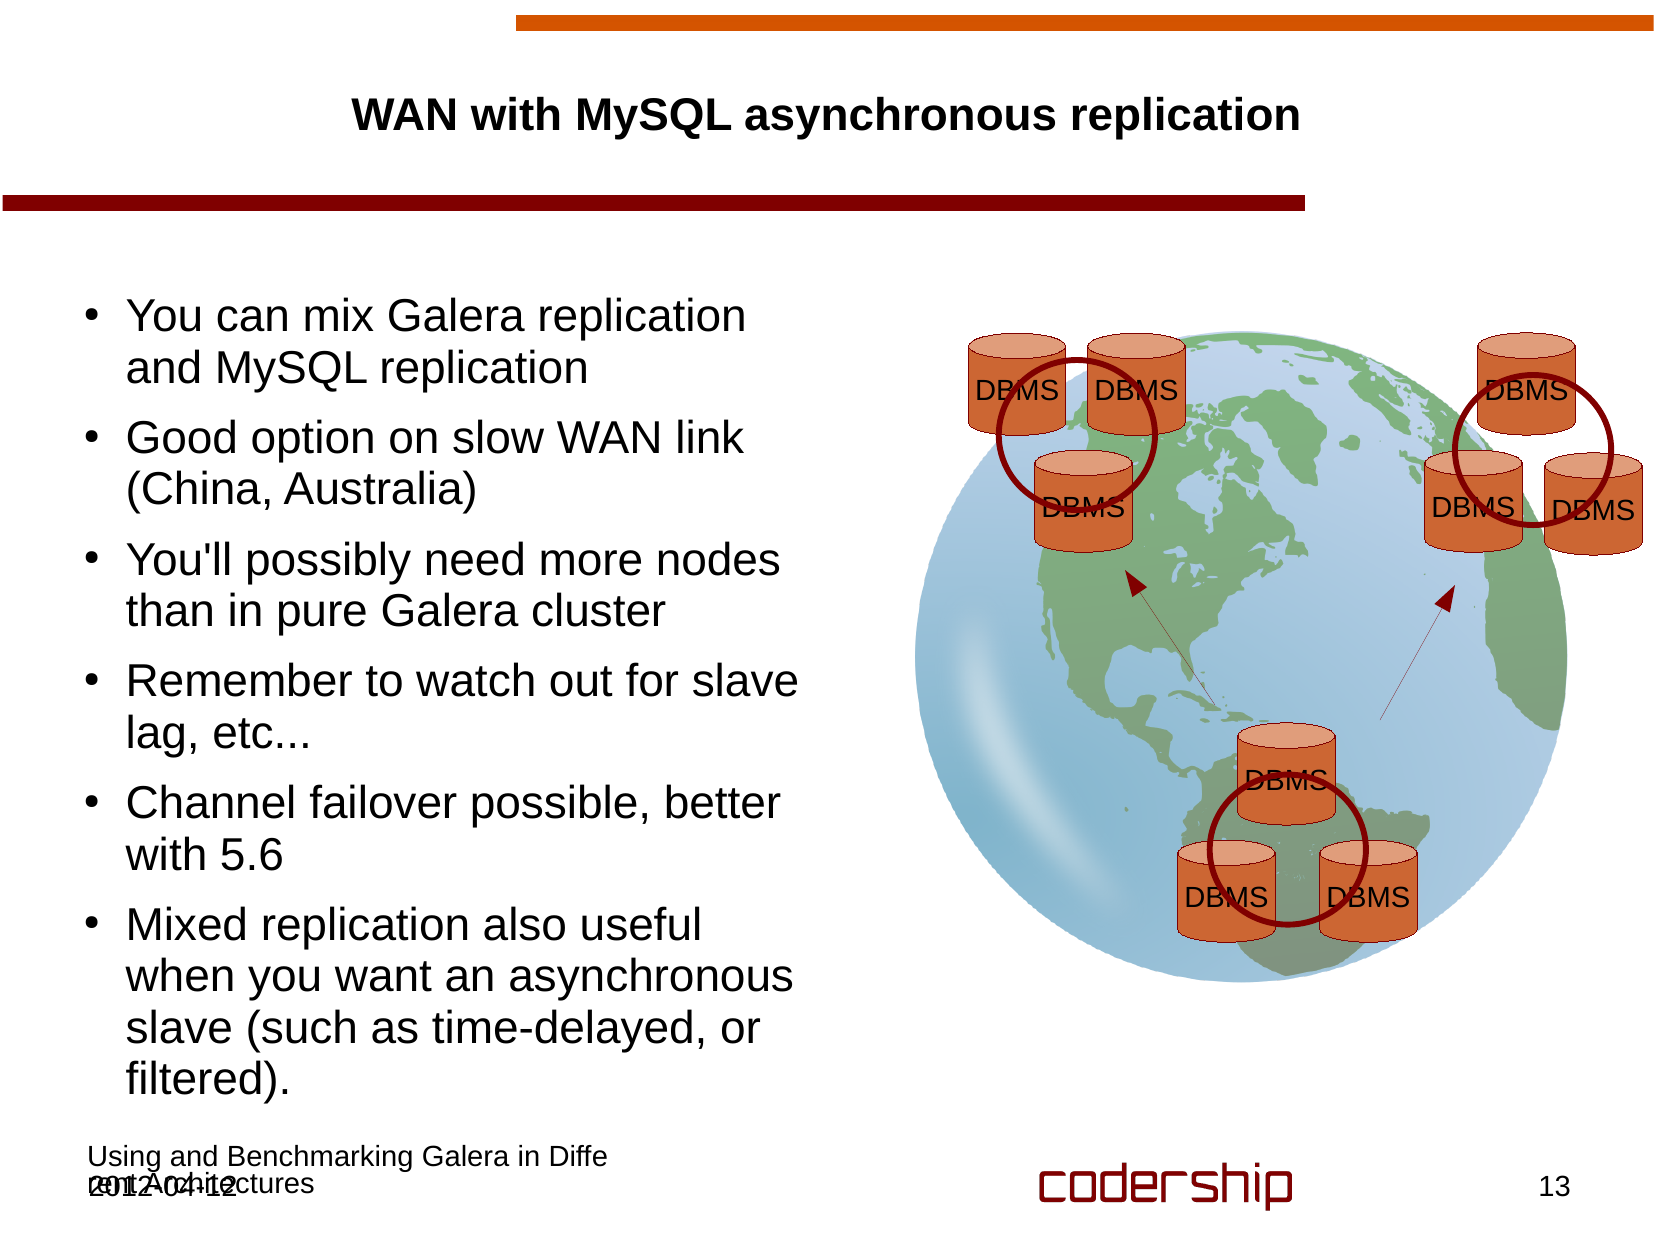

# WAN with MySQL asynchronous replication
You can mix Galera replication and MySQL replication
Good option on slow WAN link (China, Australia)
You'll possibly need more nodes than in pure Galera cluster
Remember to watch out for slave lag, etc...
Channel failover possible, better with 5.6
Mixed replication also useful when you want an asynchronous slave (such as time-delayed, or filtered).
DBMS
DBMS
DBMS
DBMS
DBMS
DBMS
DBMS
DBMS
DBMS
Using and Benchmarking Galera in Different Architectures
2012-04-12
13